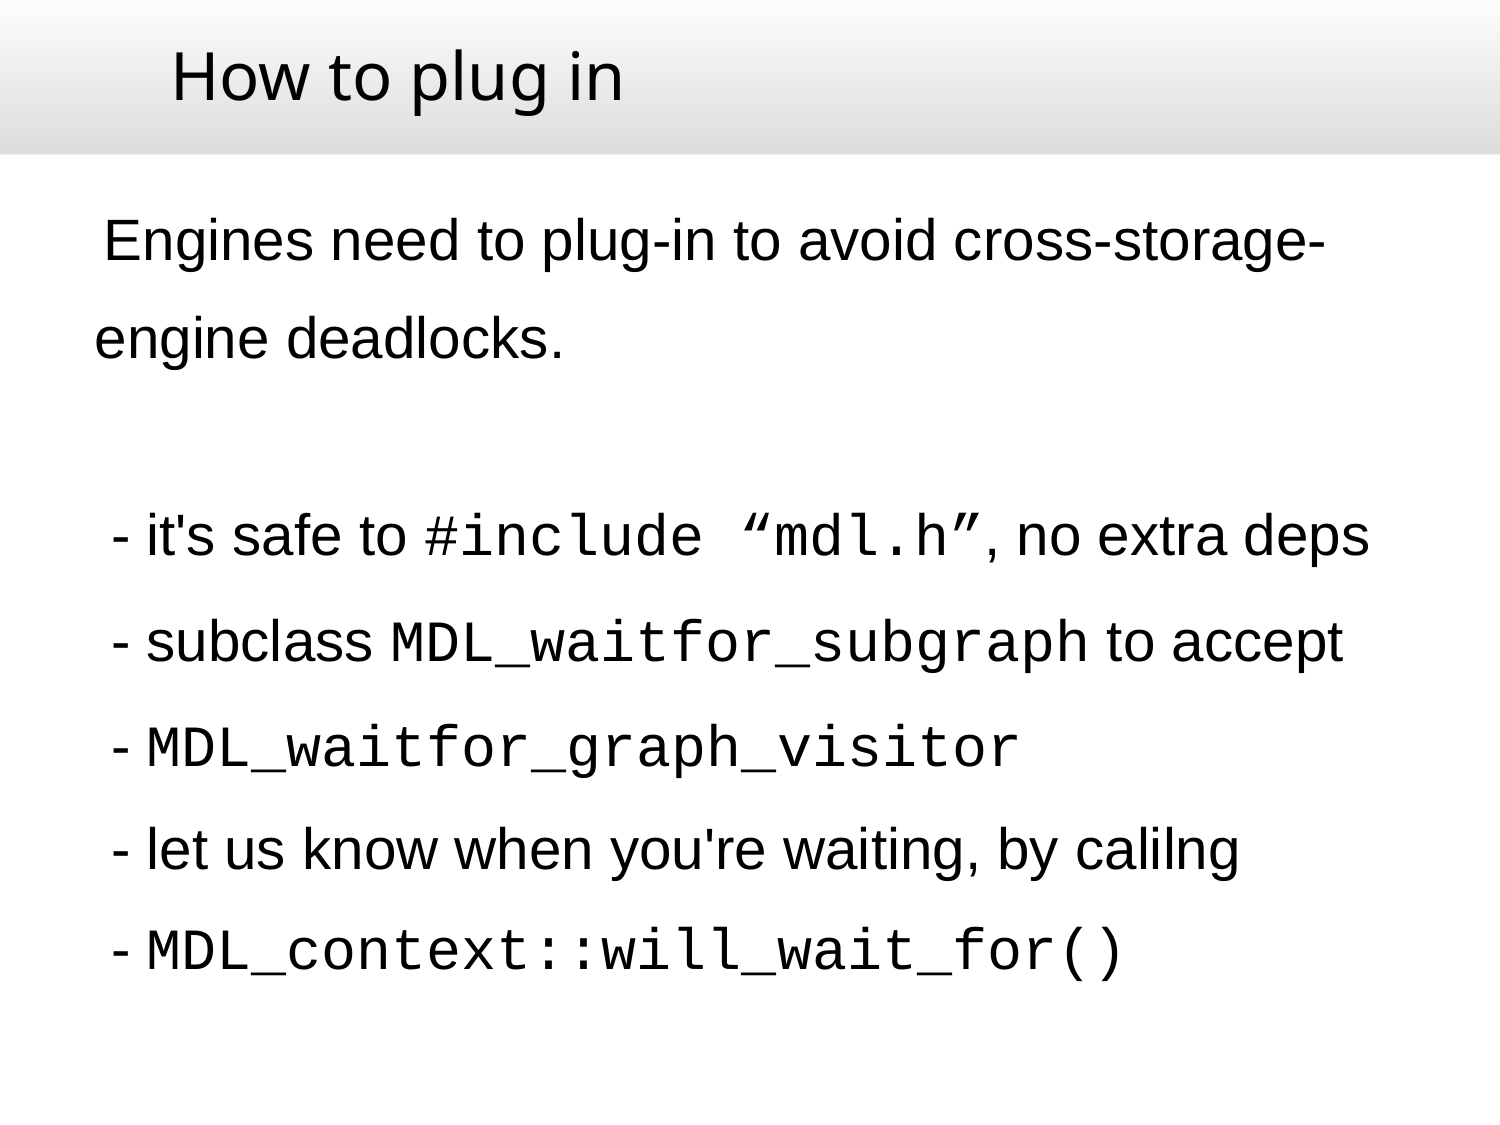

# How to plug in
Engines need to plug-in to avoid cross-storage-engine deadlocks.
 - it's safe to #include “mdl.h”, no extra deps
 - subclass MDL_waitfor_subgraph to accept
 - MDL_waitfor_graph_visitor
 - let us know when you're waiting, by calilng
 - MDL_context::will_wait_for()